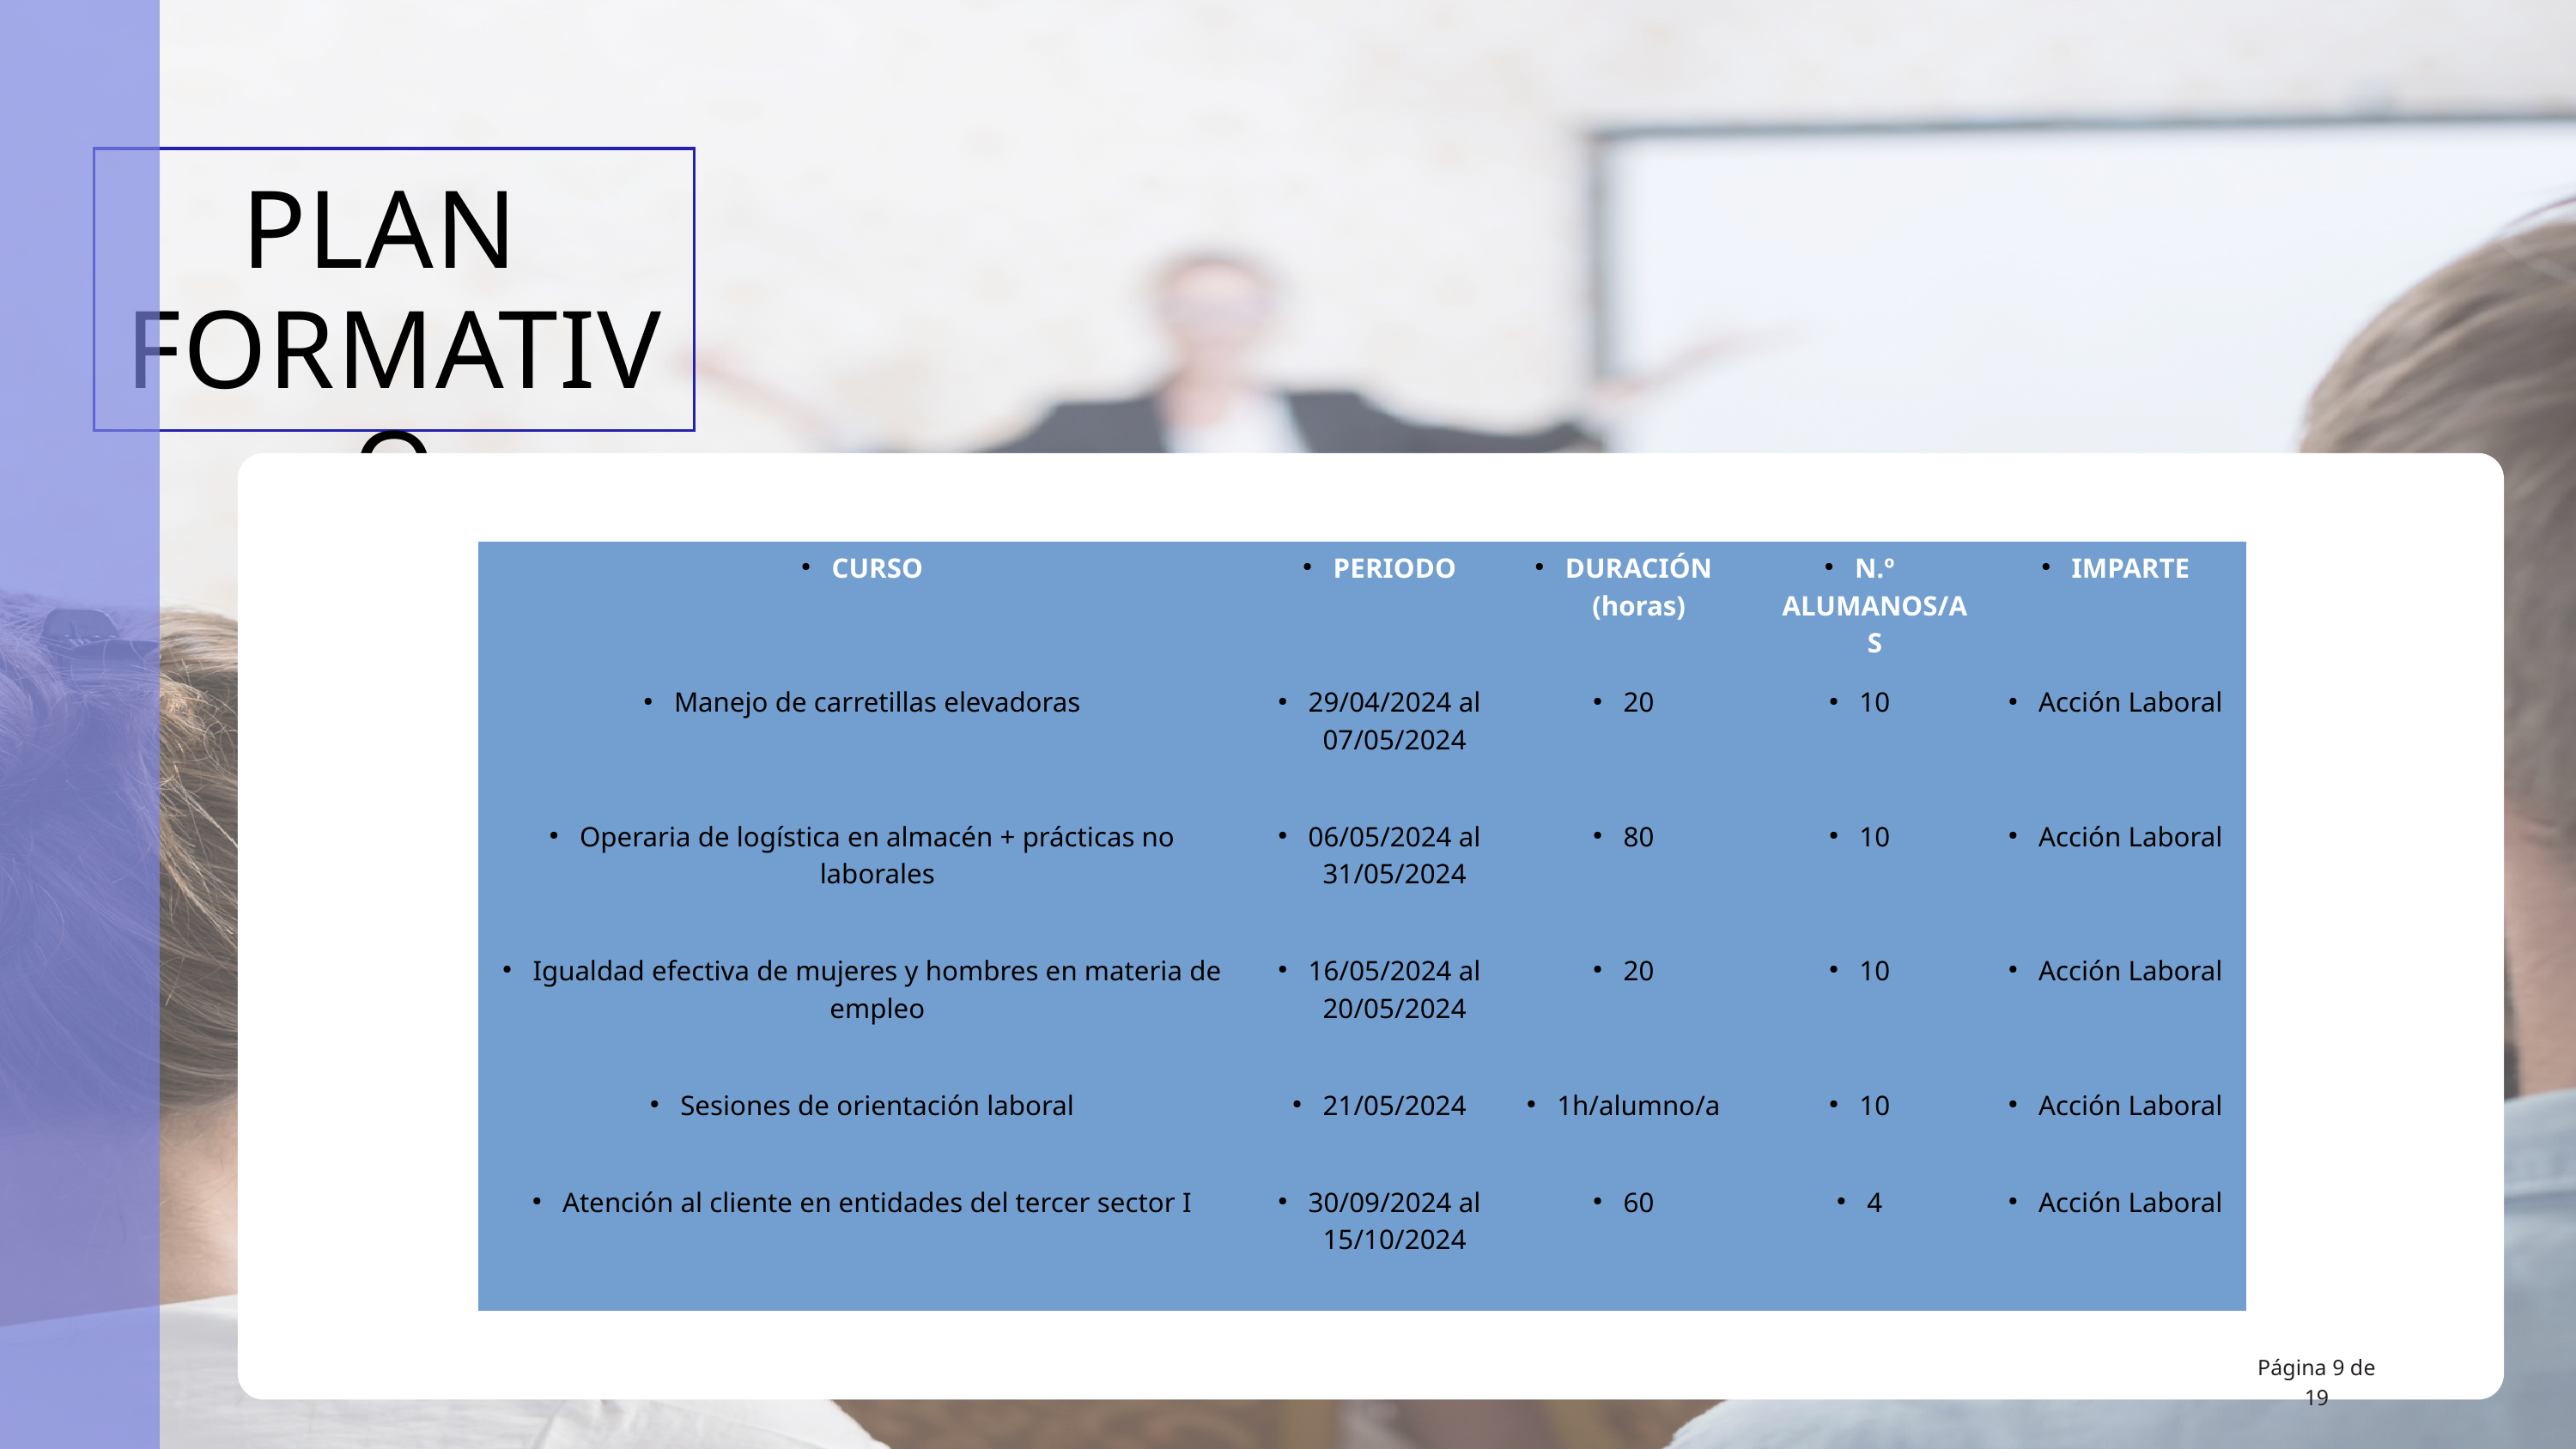

PLAN
FORMATIVO
| CURSO | PERIODO | DURACIÓN (horas) | N.º ALUMANOS/AS | IMPARTE |
| --- | --- | --- | --- | --- |
| Manejo de carretillas elevadoras | 29/04/2024 al 07/05/2024 | 20 | 10 | Acción Laboral |
| Operaria de logística en almacén + prácticas no laborales | 06/05/2024 al 31/05/2024 | 80 | 10 | Acción Laboral |
| Igualdad efectiva de mujeres y hombres en materia de empleo | 16/05/2024 al 20/05/2024 | 20 | 10 | Acción Laboral |
| Sesiones de orientación laboral | 21/05/2024 | 1h/alumno/a | 10 | Acción Laboral |
| Atención al cliente en entidades del tercer sector I | 30/09/2024 al 15/10/2024 | 60 | 4 | Acción Laboral |
Página 9 de 19